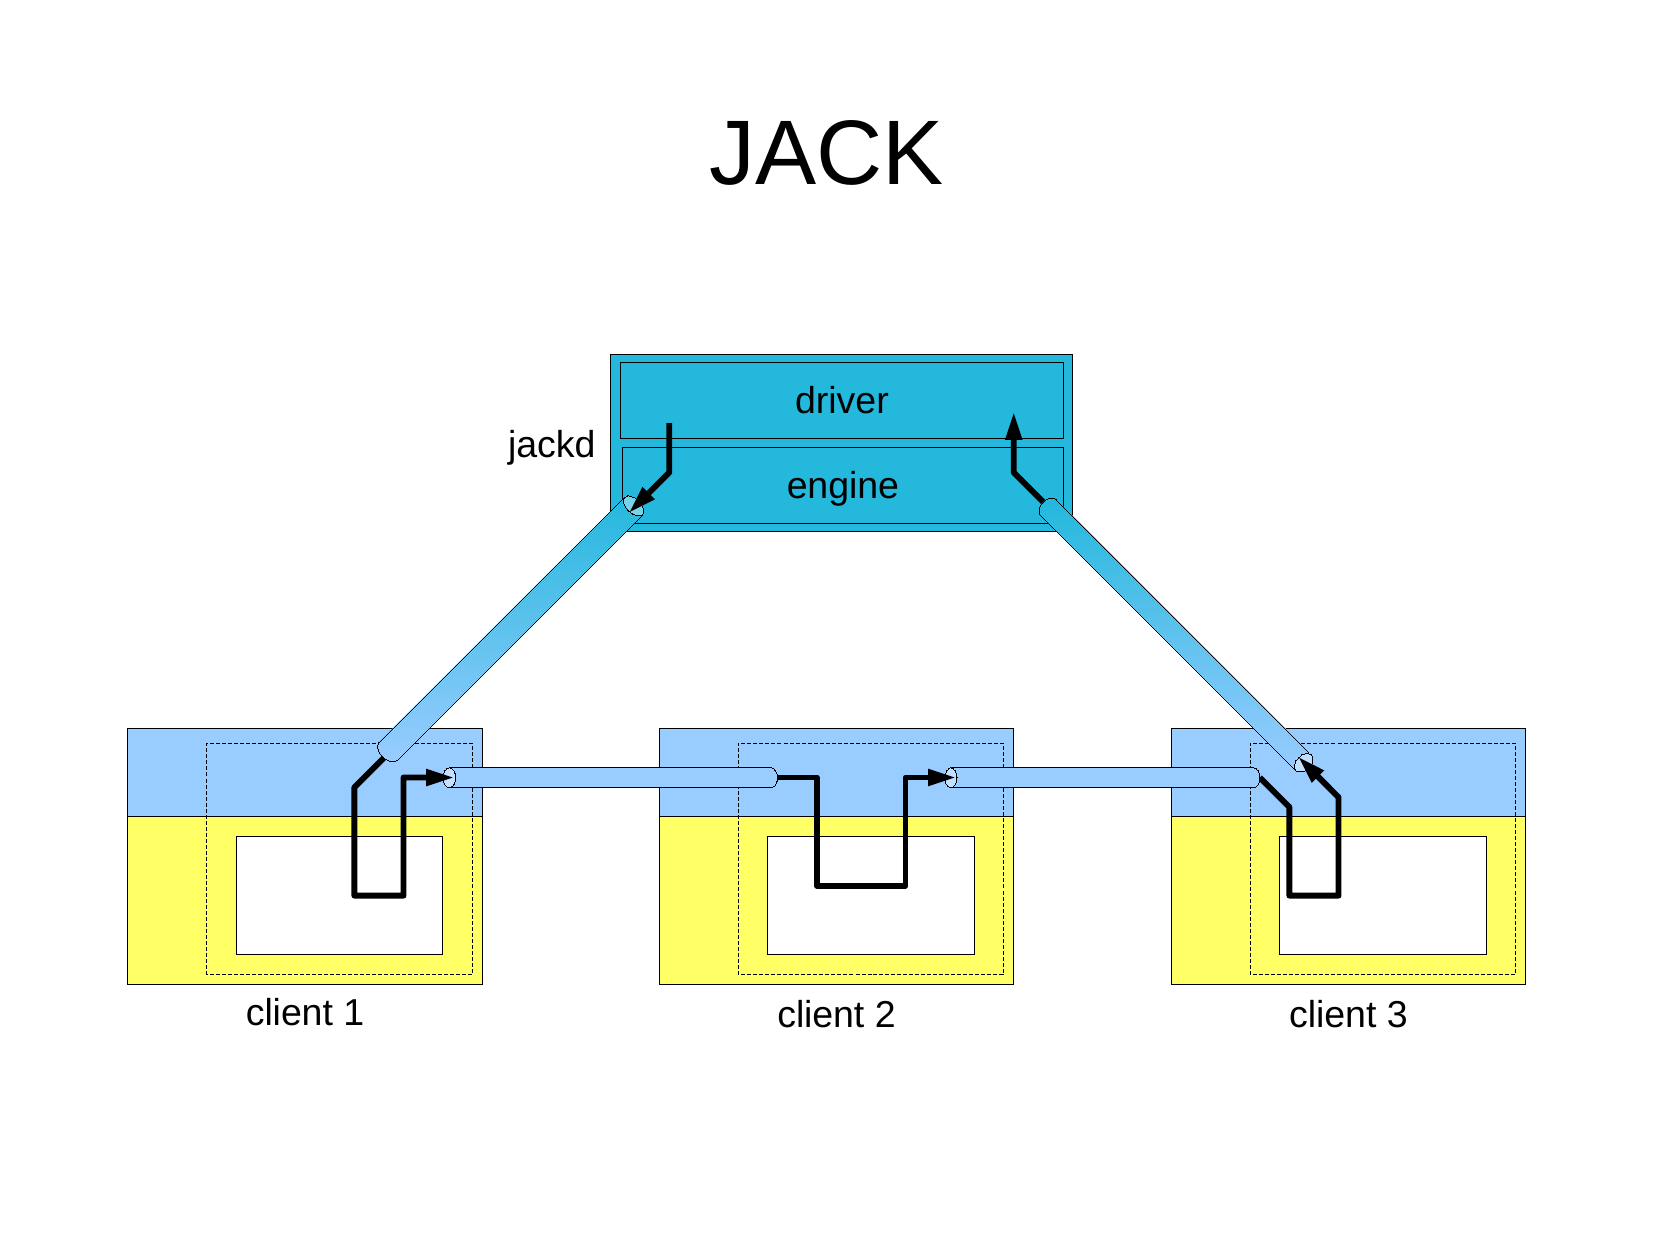

# JACK
driver
engine
jackd
client 1
client 2
client 3